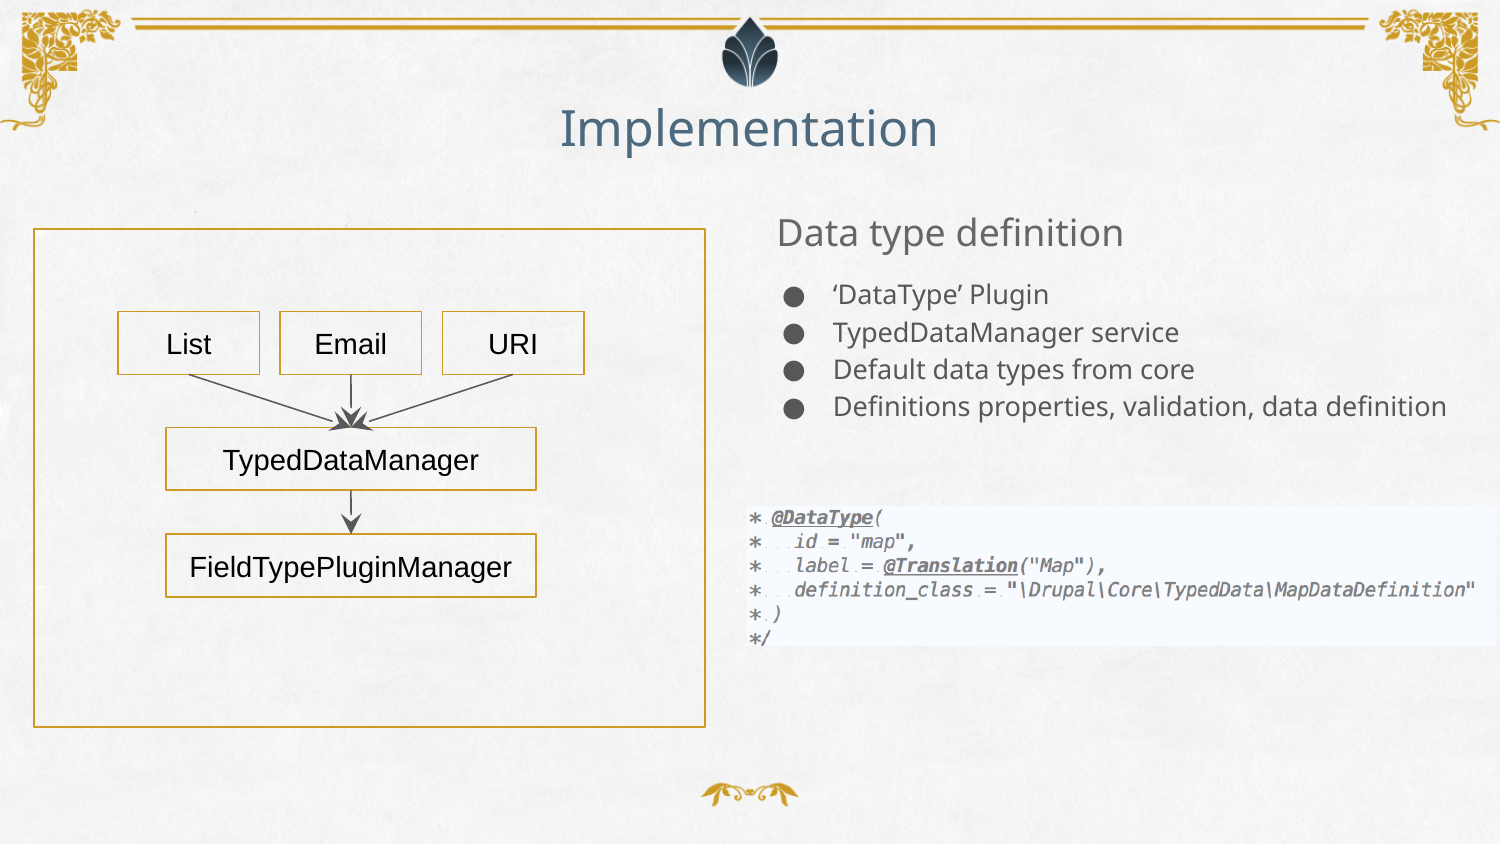

Implementation
Data type definition
‘DataType’ Plugin
TypedDataManager service
Default data types from core
Definitions properties, validation, data definition
List
Email
URI
TypedDataManager
FieldTypePluginManager